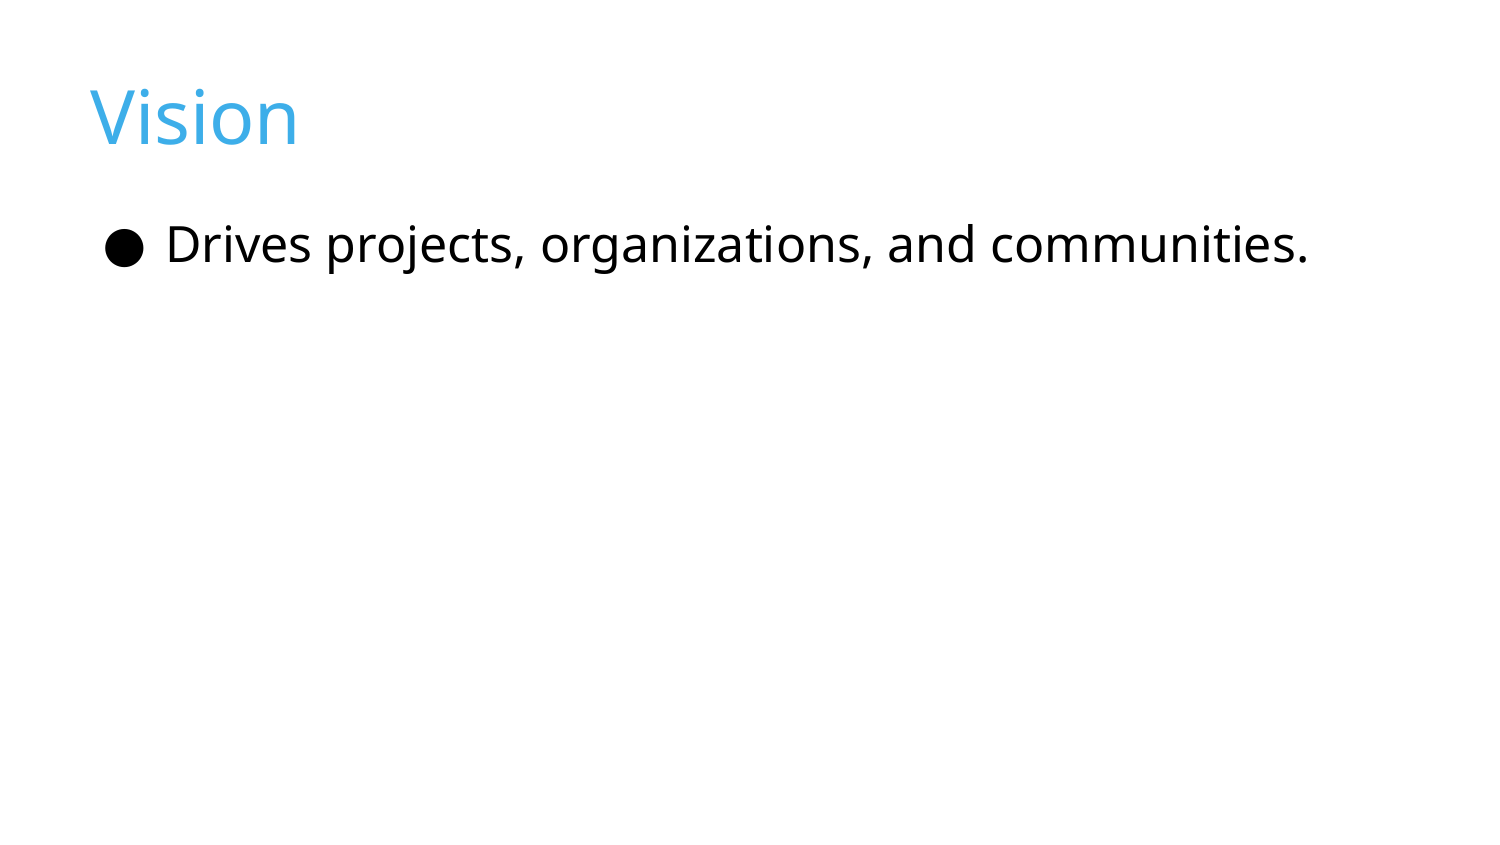

# Vision
Drives projects, organizations, and communities.